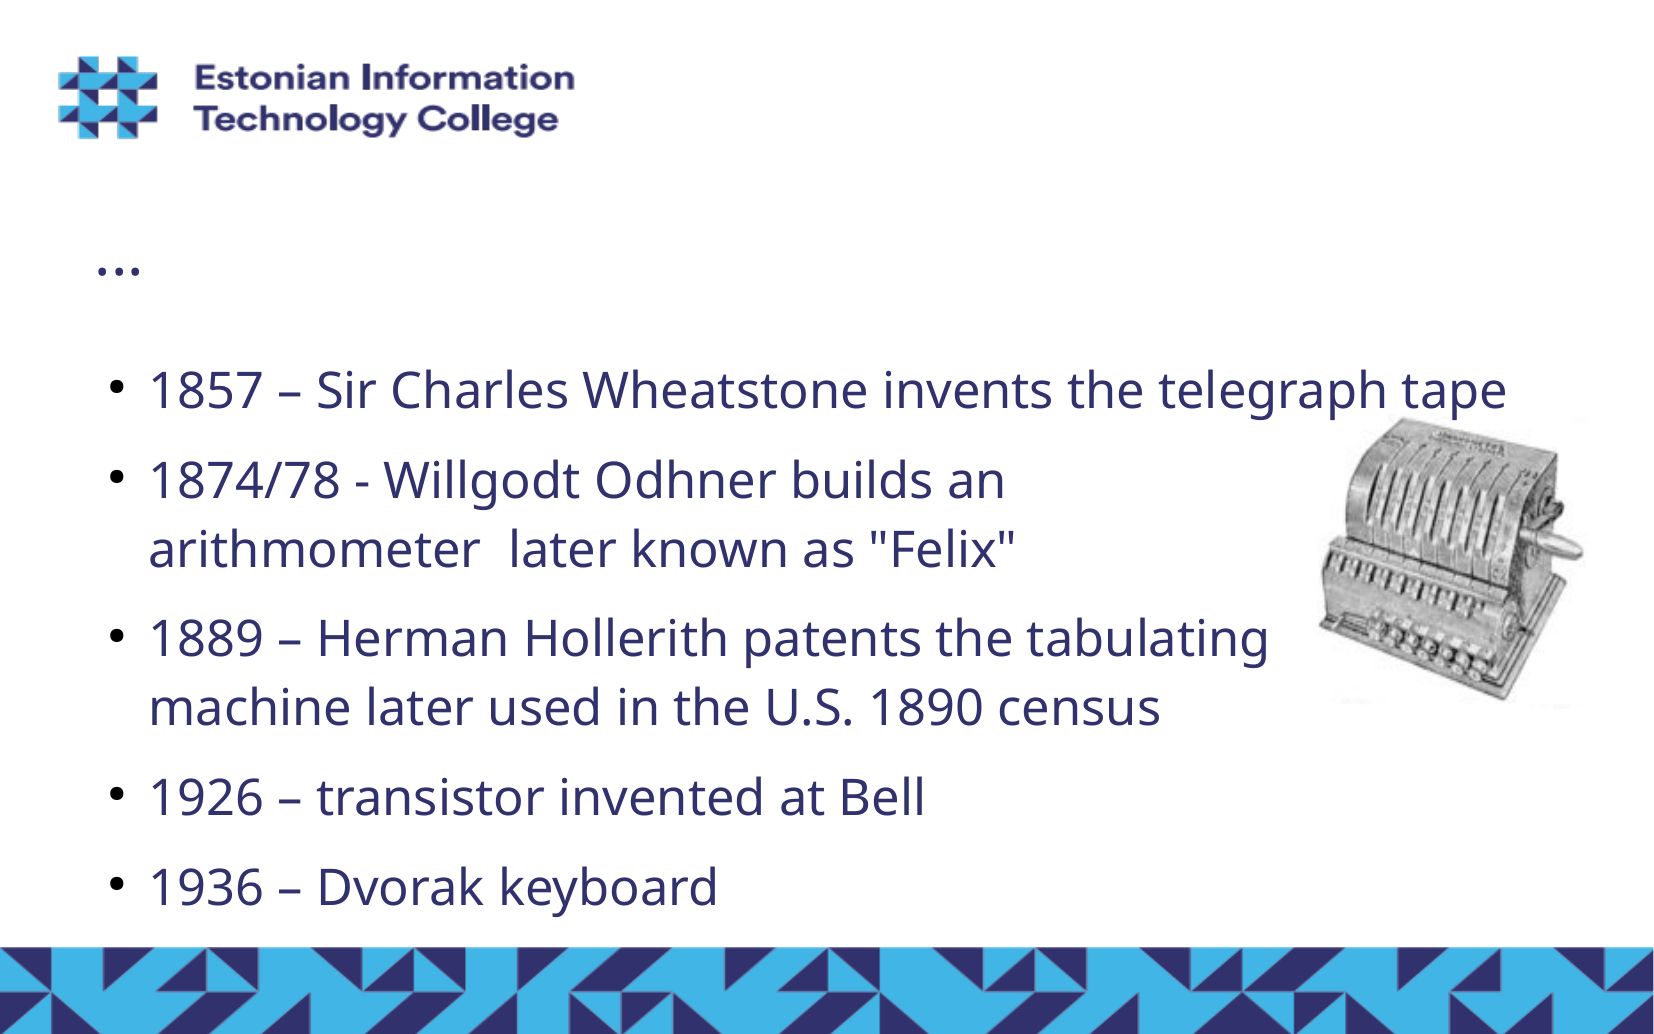

# ...
1857 – Sir Charles Wheatstone invents the telegraph tape
1874/78 - Willgodt Odhner builds an
arithmometer later known as "Felix"
1889 – Herman Hollerith patents the tabulating
machine later used in the U.S. 1890 census
1926 – transistor invented at Bell
1936 – Dvorak keyboard